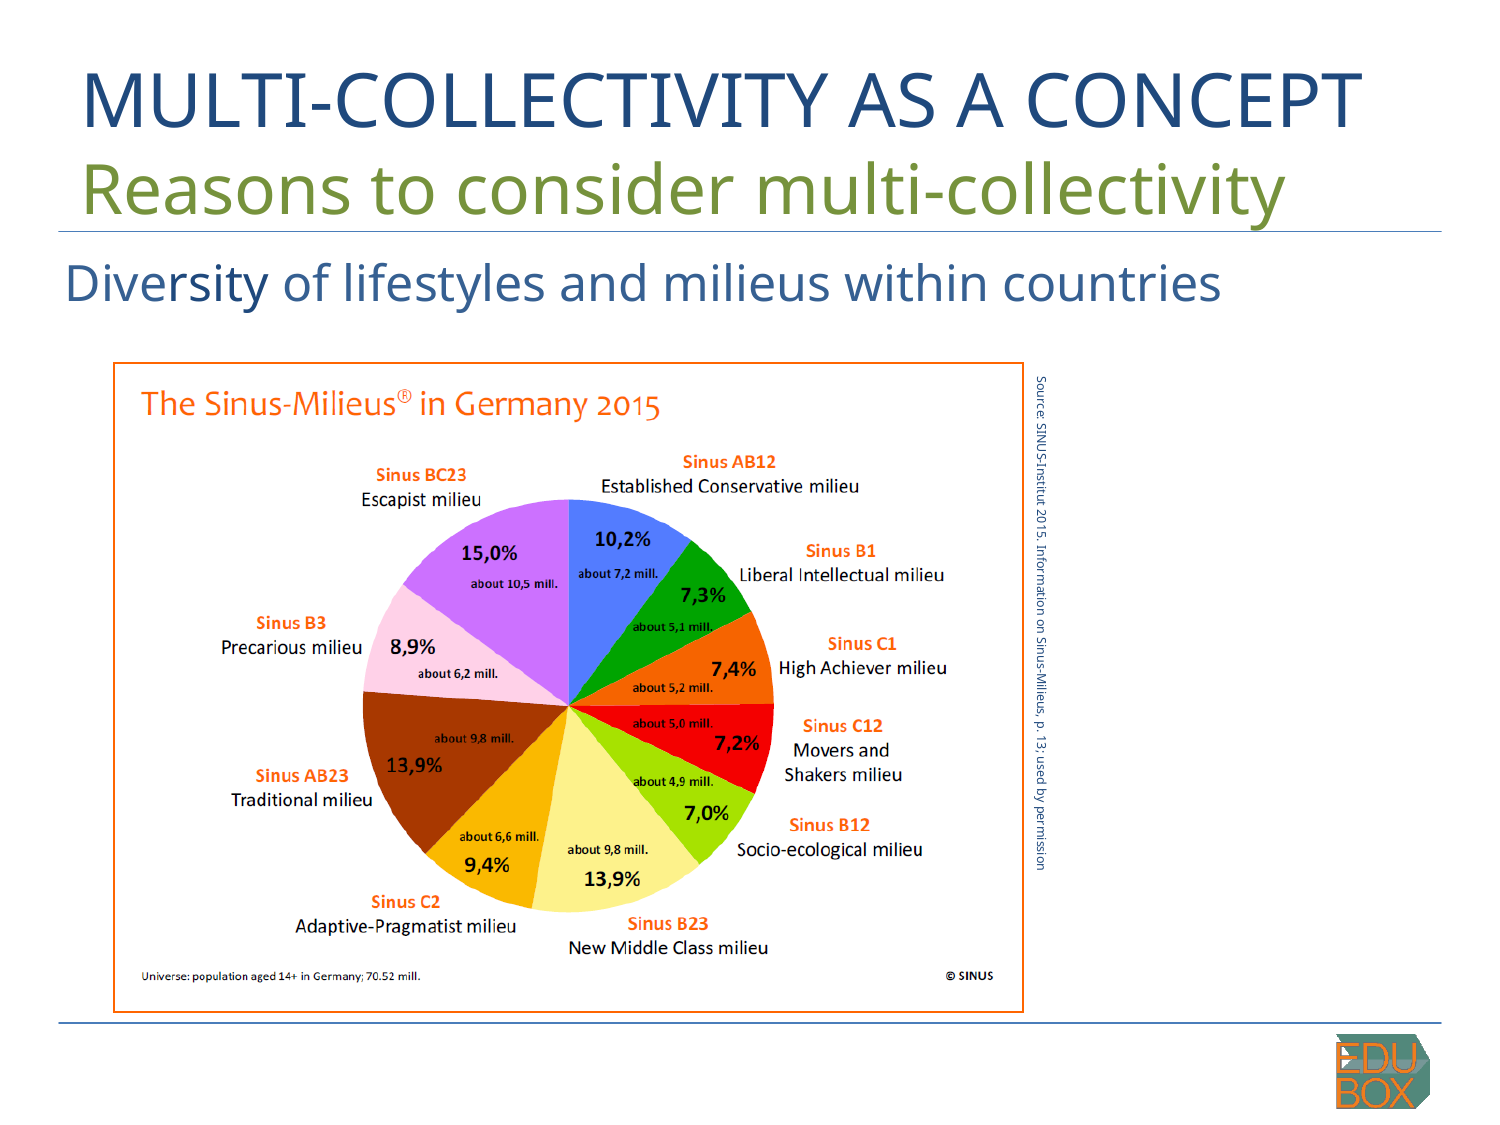

MULTI-COLLECTIVITY AS A CONCEPT
# Reasons to consider multi-collectivity
Diversity of lifestyles and milieus within countries
15,3%
13,3%
12,7%
47,2%
4,6%
Source: SINUS-Institut 2015. Information on Sinus-Milieus, p. 13; used by permission
3,8%
4,4%